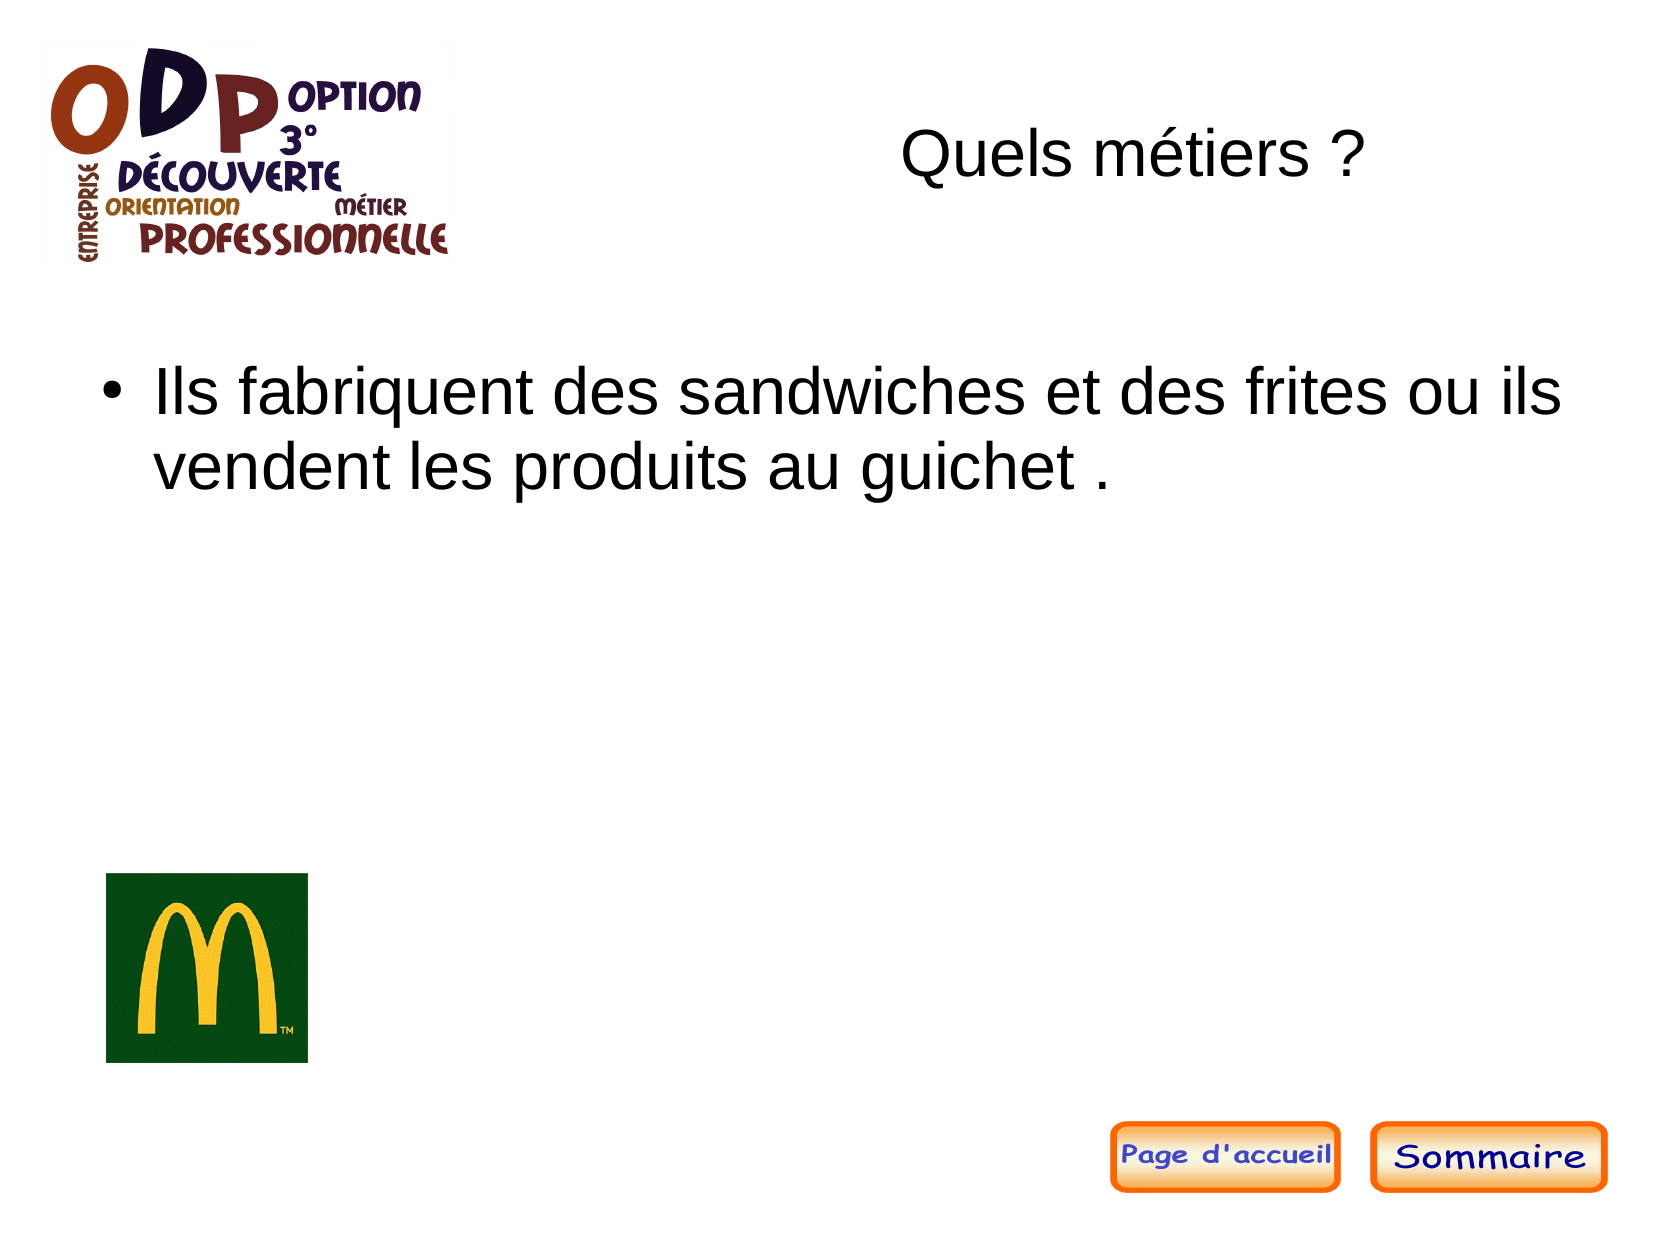

# Quels métiers ?
Ils fabriquent des sandwiches et des frites ou ils vendent les produits au guichet .